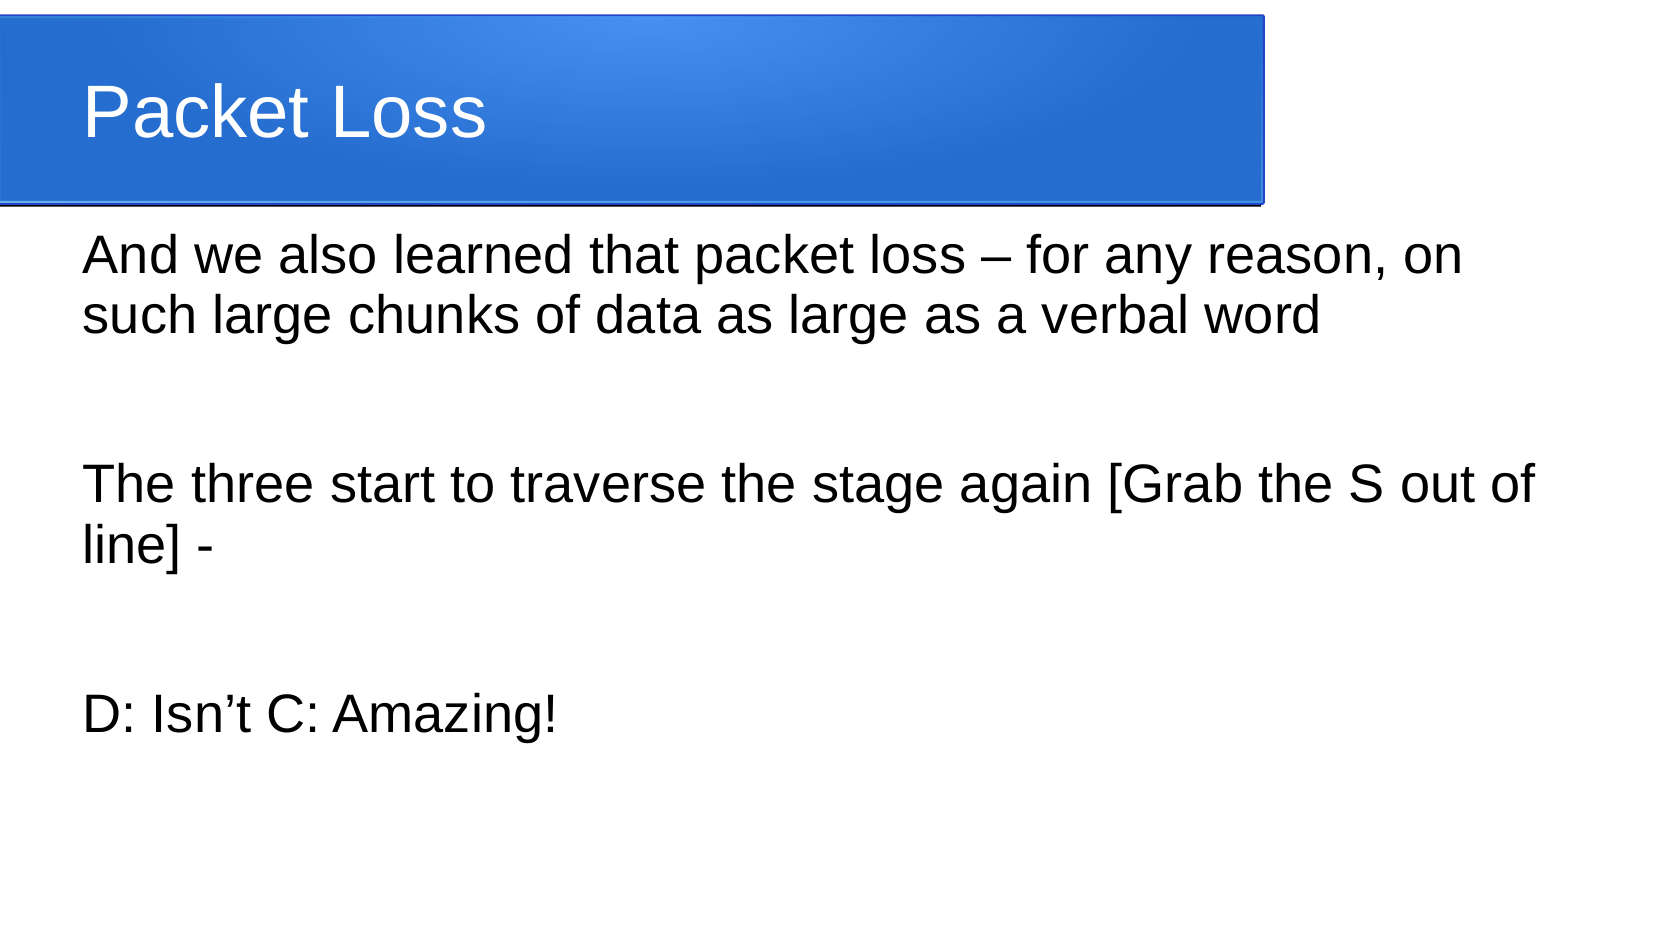

# Packet Loss
And we also learned that packet loss – for any reason, on such large chunks of data as large as a verbal word
The three start to traverse the stage again [Grab the S out of line] -
D: Isn’t C: Amazing!